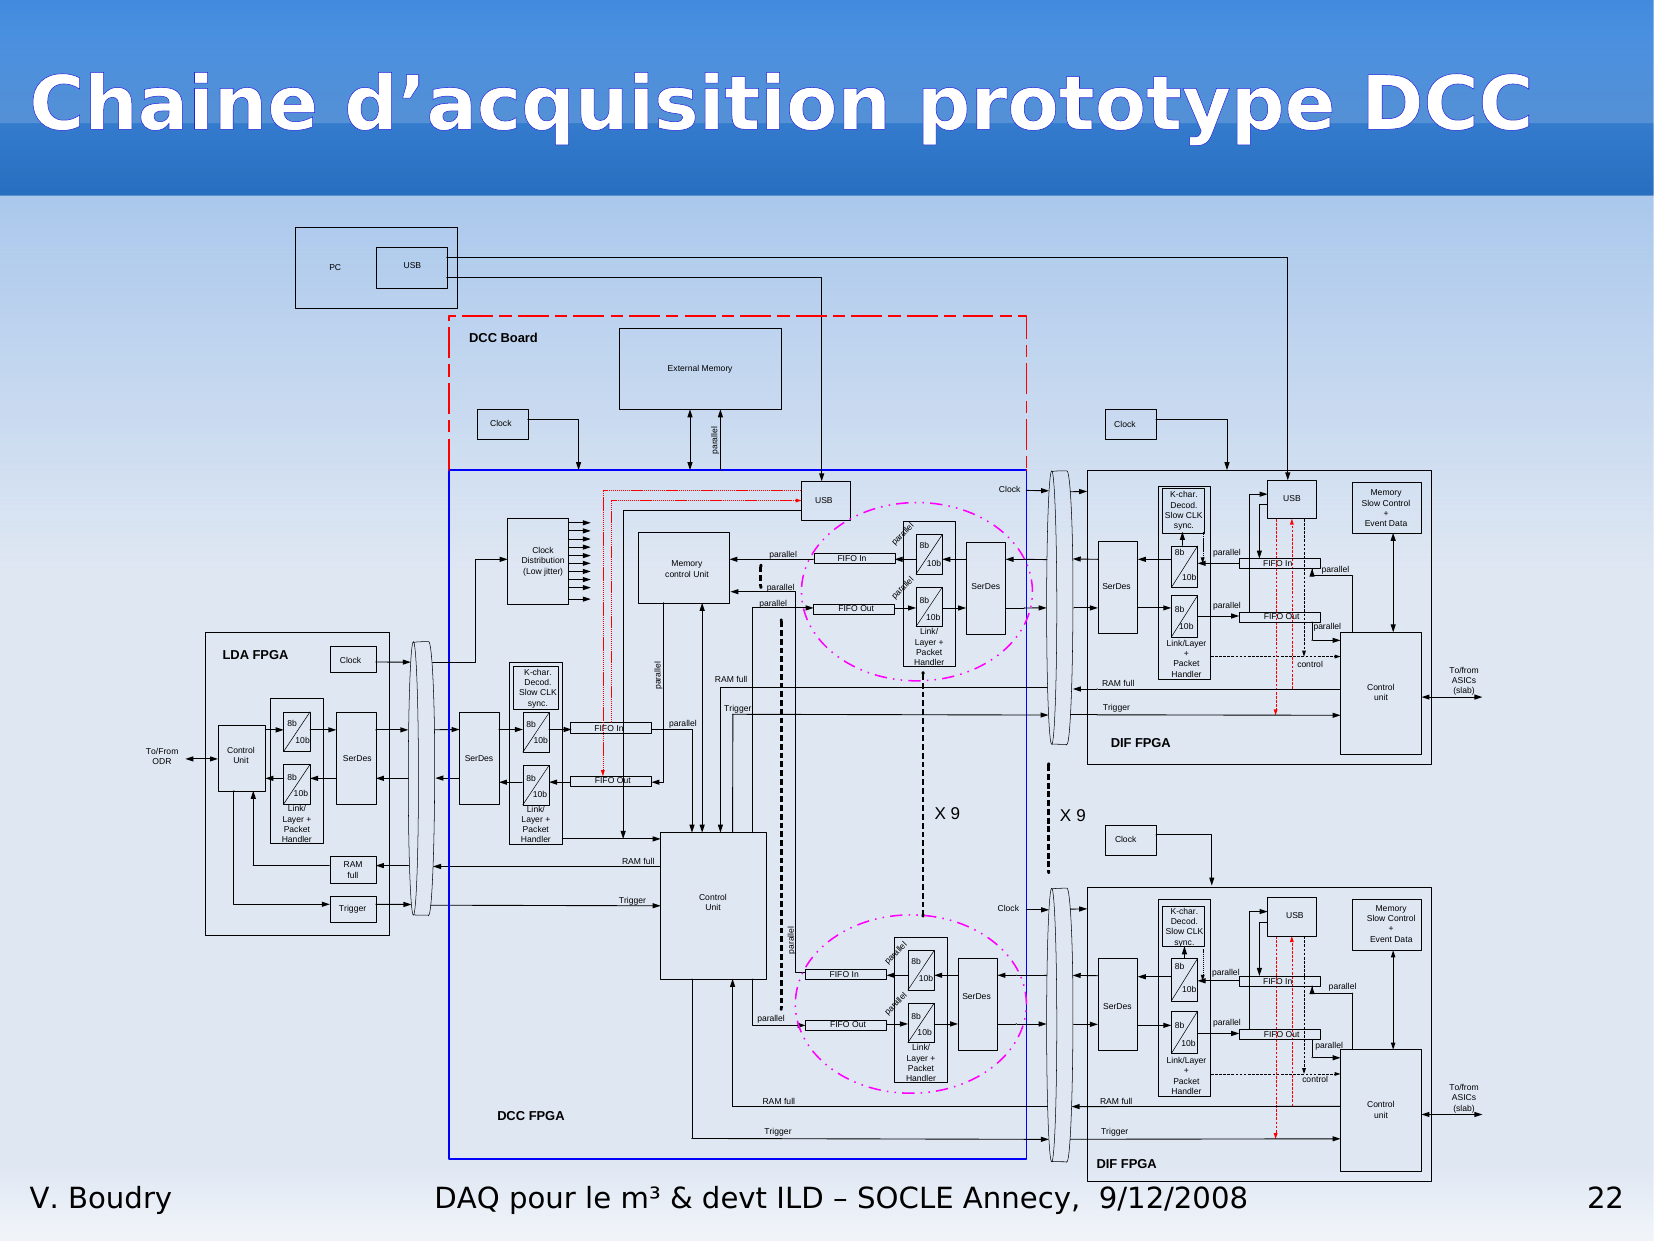

# Chaine d’acquisition prototype DCC
DAQ pour le m³ & devt ILD – SOCLE Annecy, 9/12/2008
22